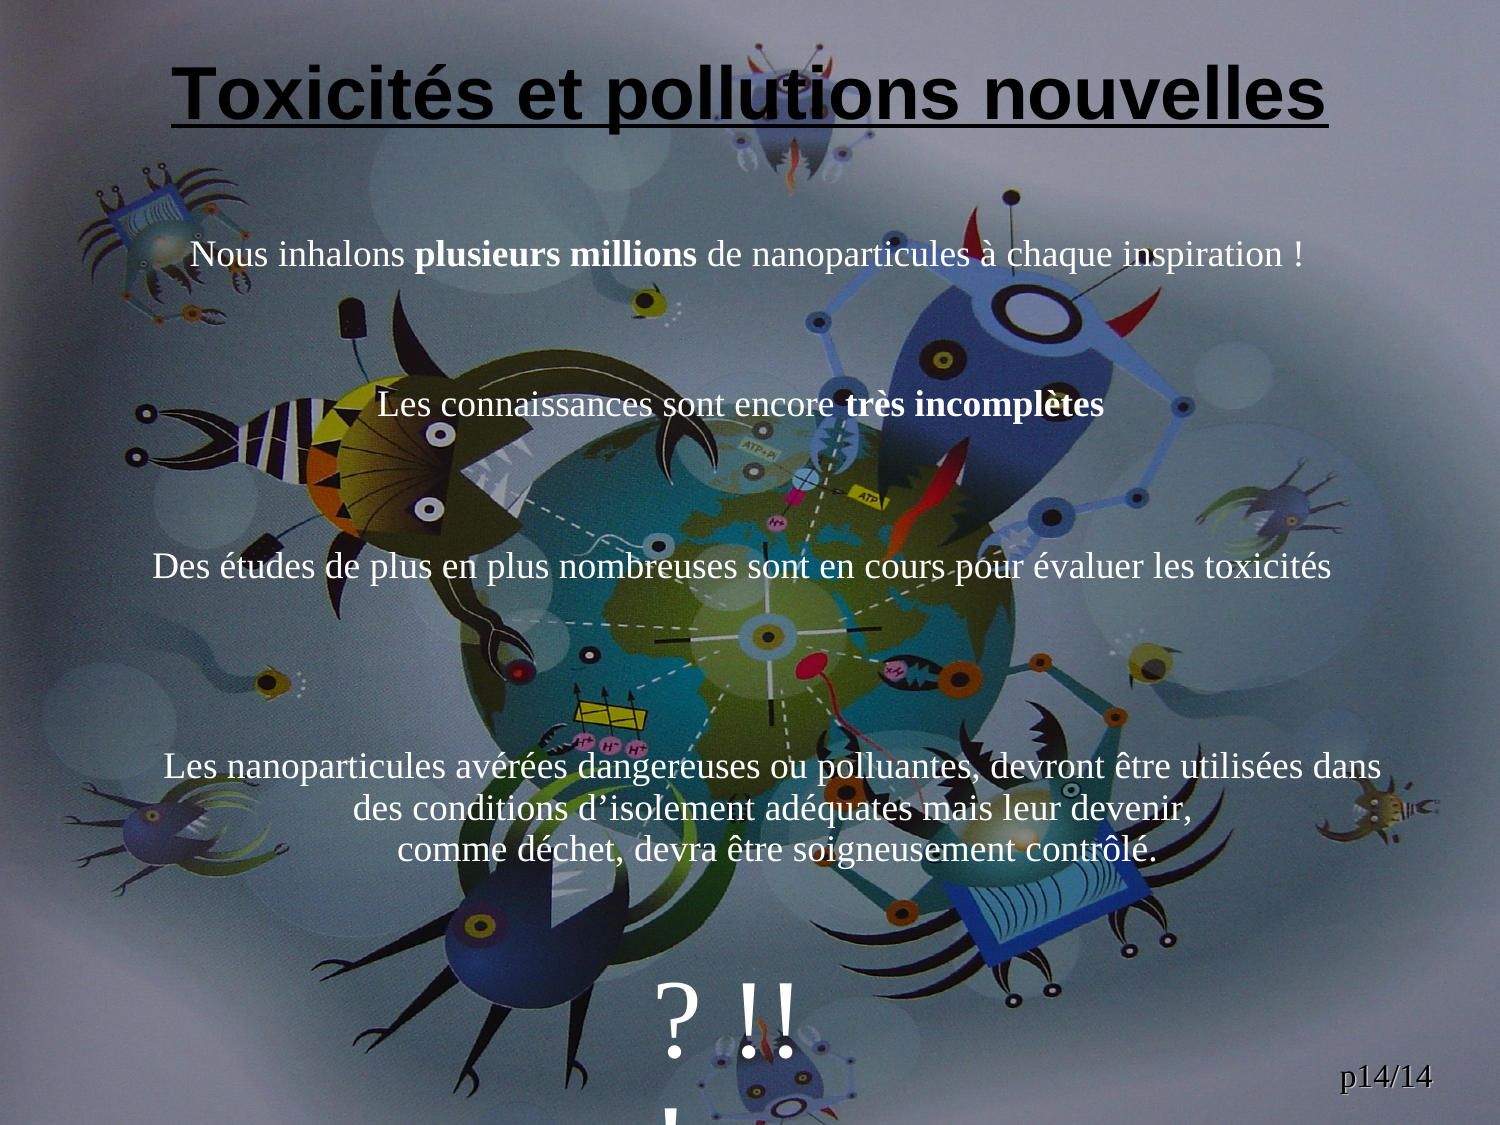

# Toxicités et pollutions nouvelles
Nous inhalons plusieurs millions de nanoparticules à chaque inspiration !
Les connaissances sont encore très incomplètes
Des études de plus en plus nombreuses sont en cours pour évaluer les toxicités
Les nanoparticules avérées dangereuses ou polluantes, devront être utilisées dans
des conditions d’isolement adéquates mais leur devenir,
comme déchet, devra être soigneusement contrôlé.
? !!!
p14/14